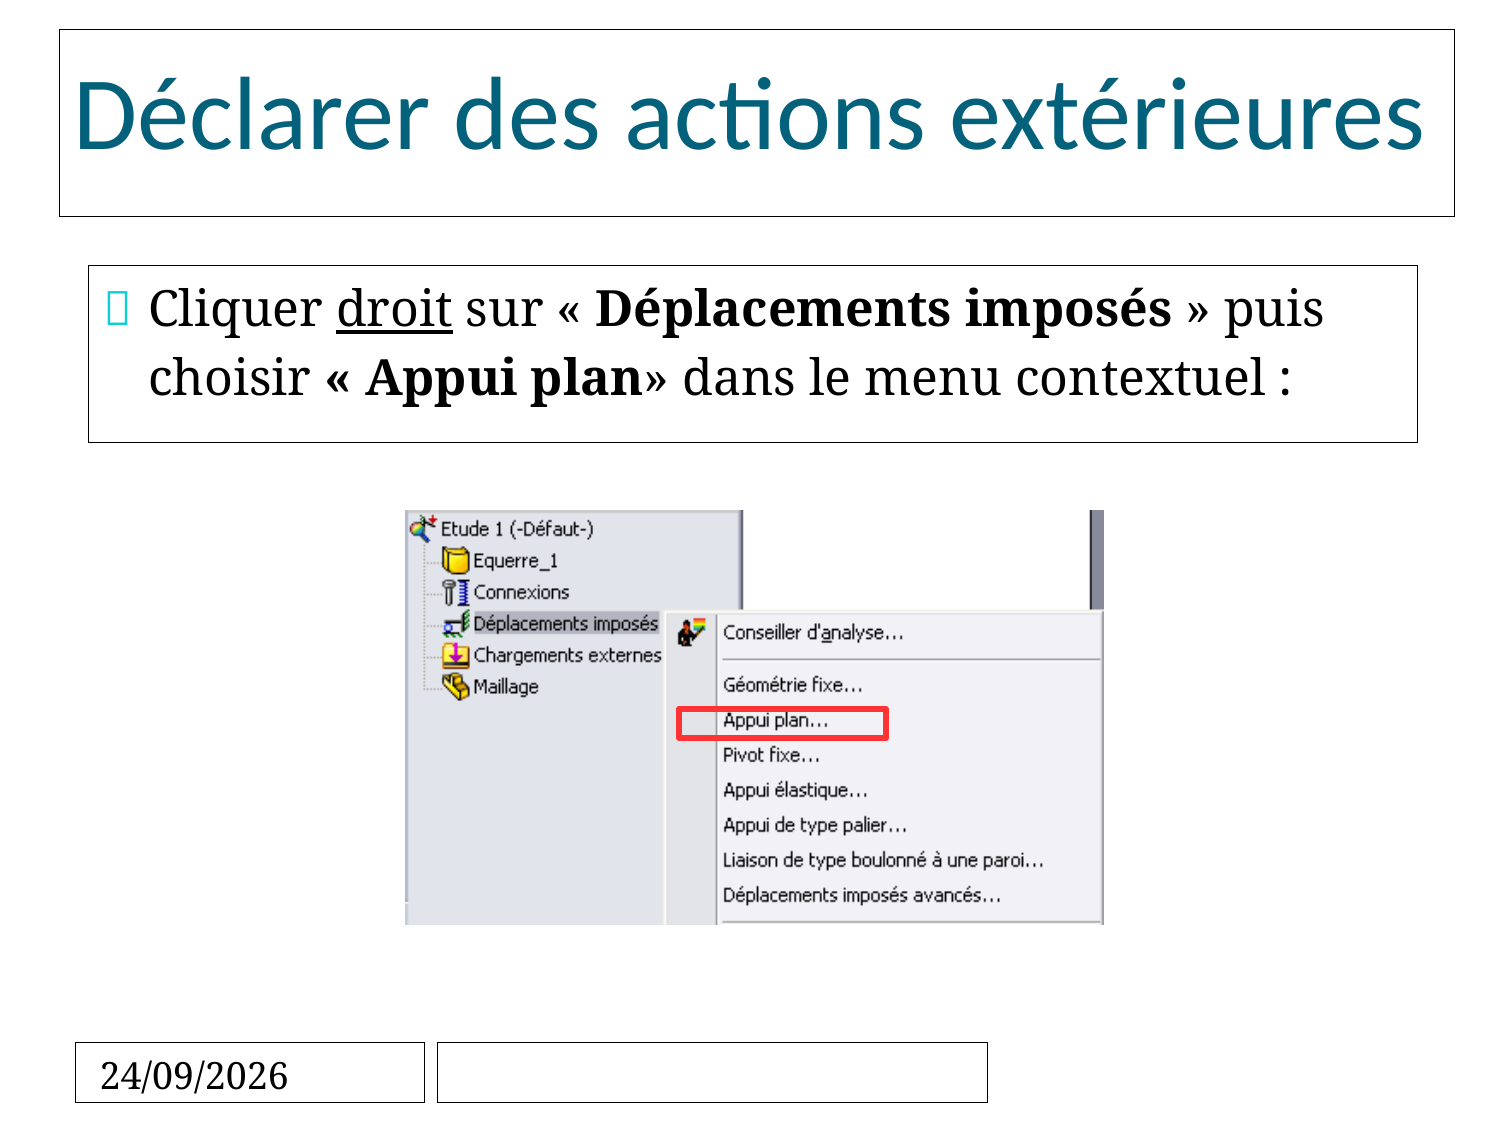

# Déclarer des actions extérieures
Cliquer droit sur « Déplacements imposés » puis choisir « Appui plan» dans le menu contextuel :